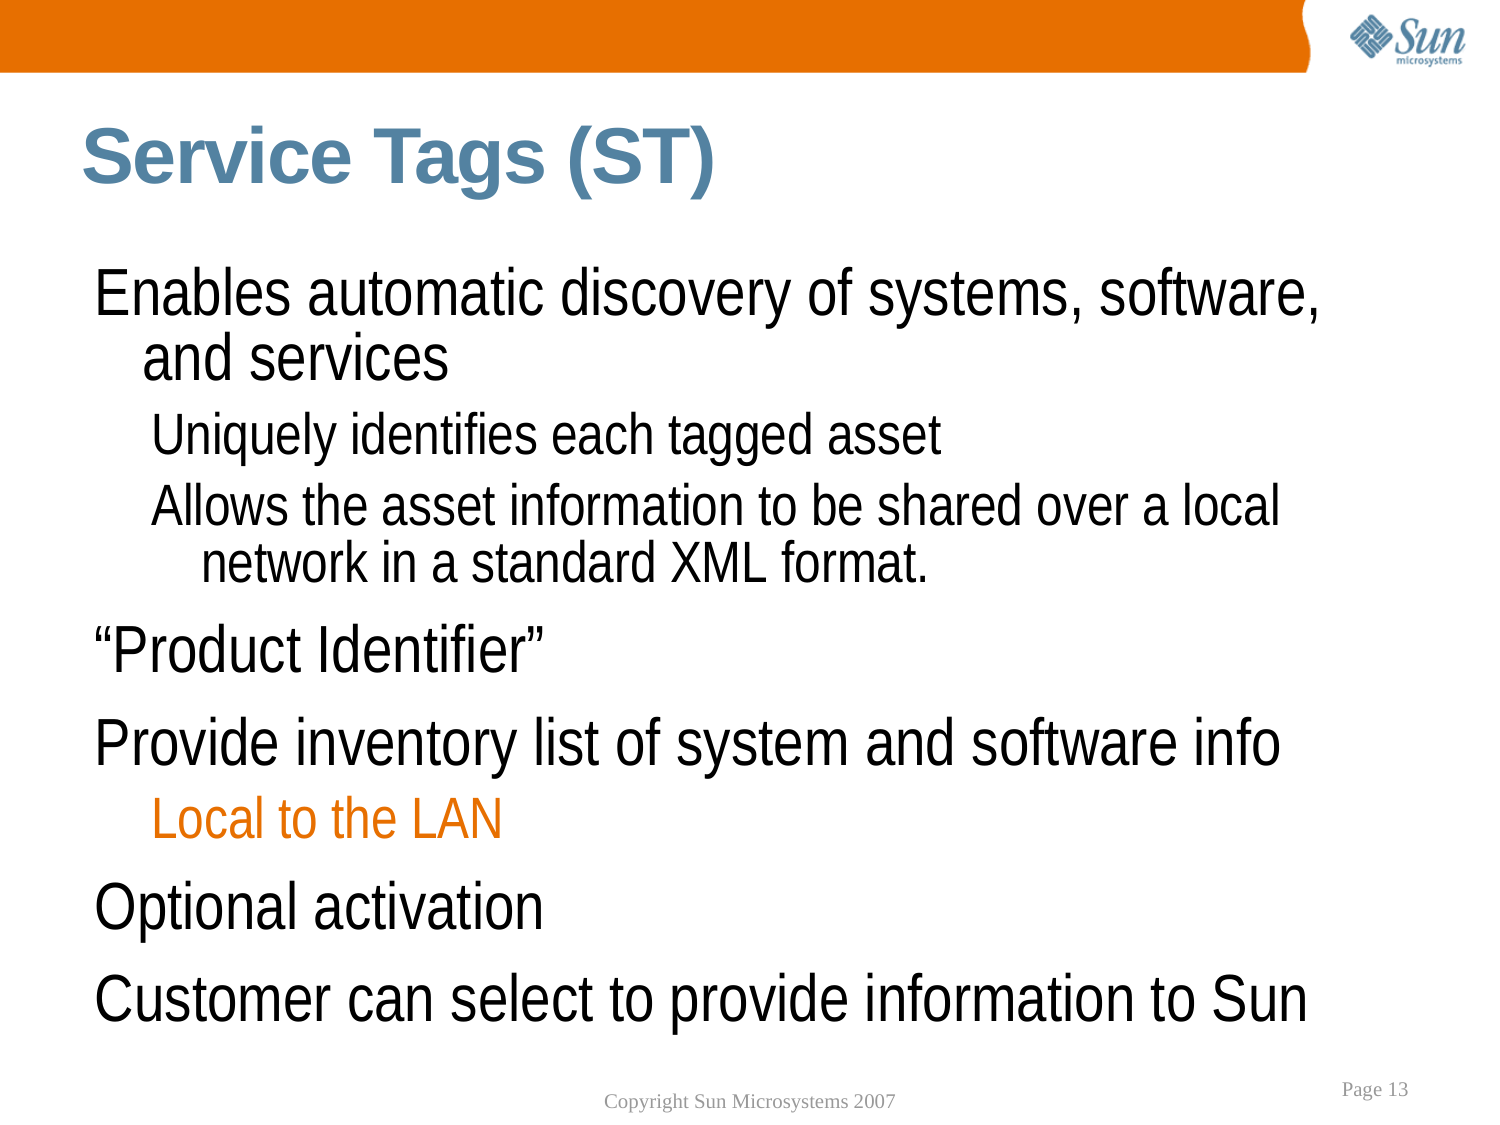

# Service Tags (ST)
Enables automatic discovery of systems, software, and services
Uniquely identifies each tagged asset
Allows the asset information to be shared over a local network in a standard XML format.
“Product Identifier”
Provide inventory list of system and software info
Local to the LAN
Optional activation
Customer can select to provide information to Sun